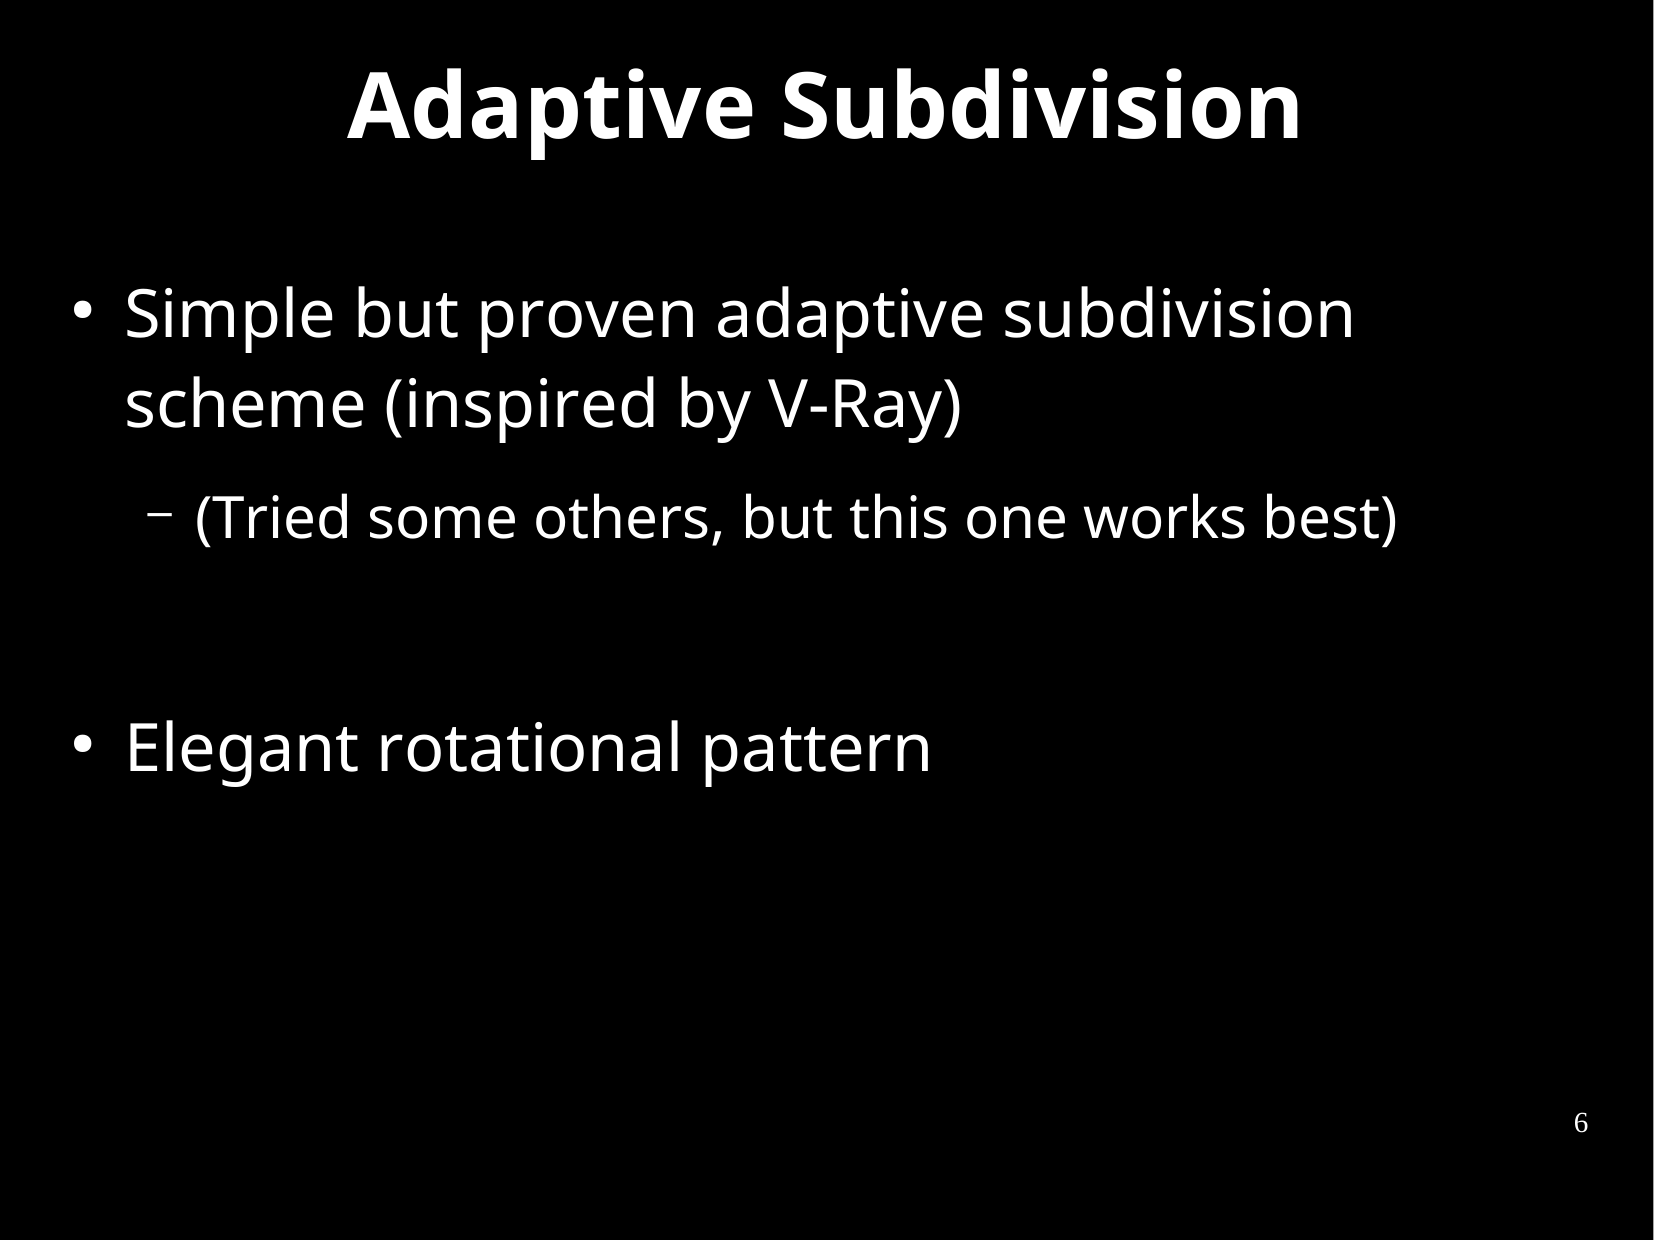

# Adaptive Subdivision
Simple but proven adaptive subdivision scheme (inspired by V-Ray)
(Tried some others, but this one works best)
Elegant rotational pattern
6